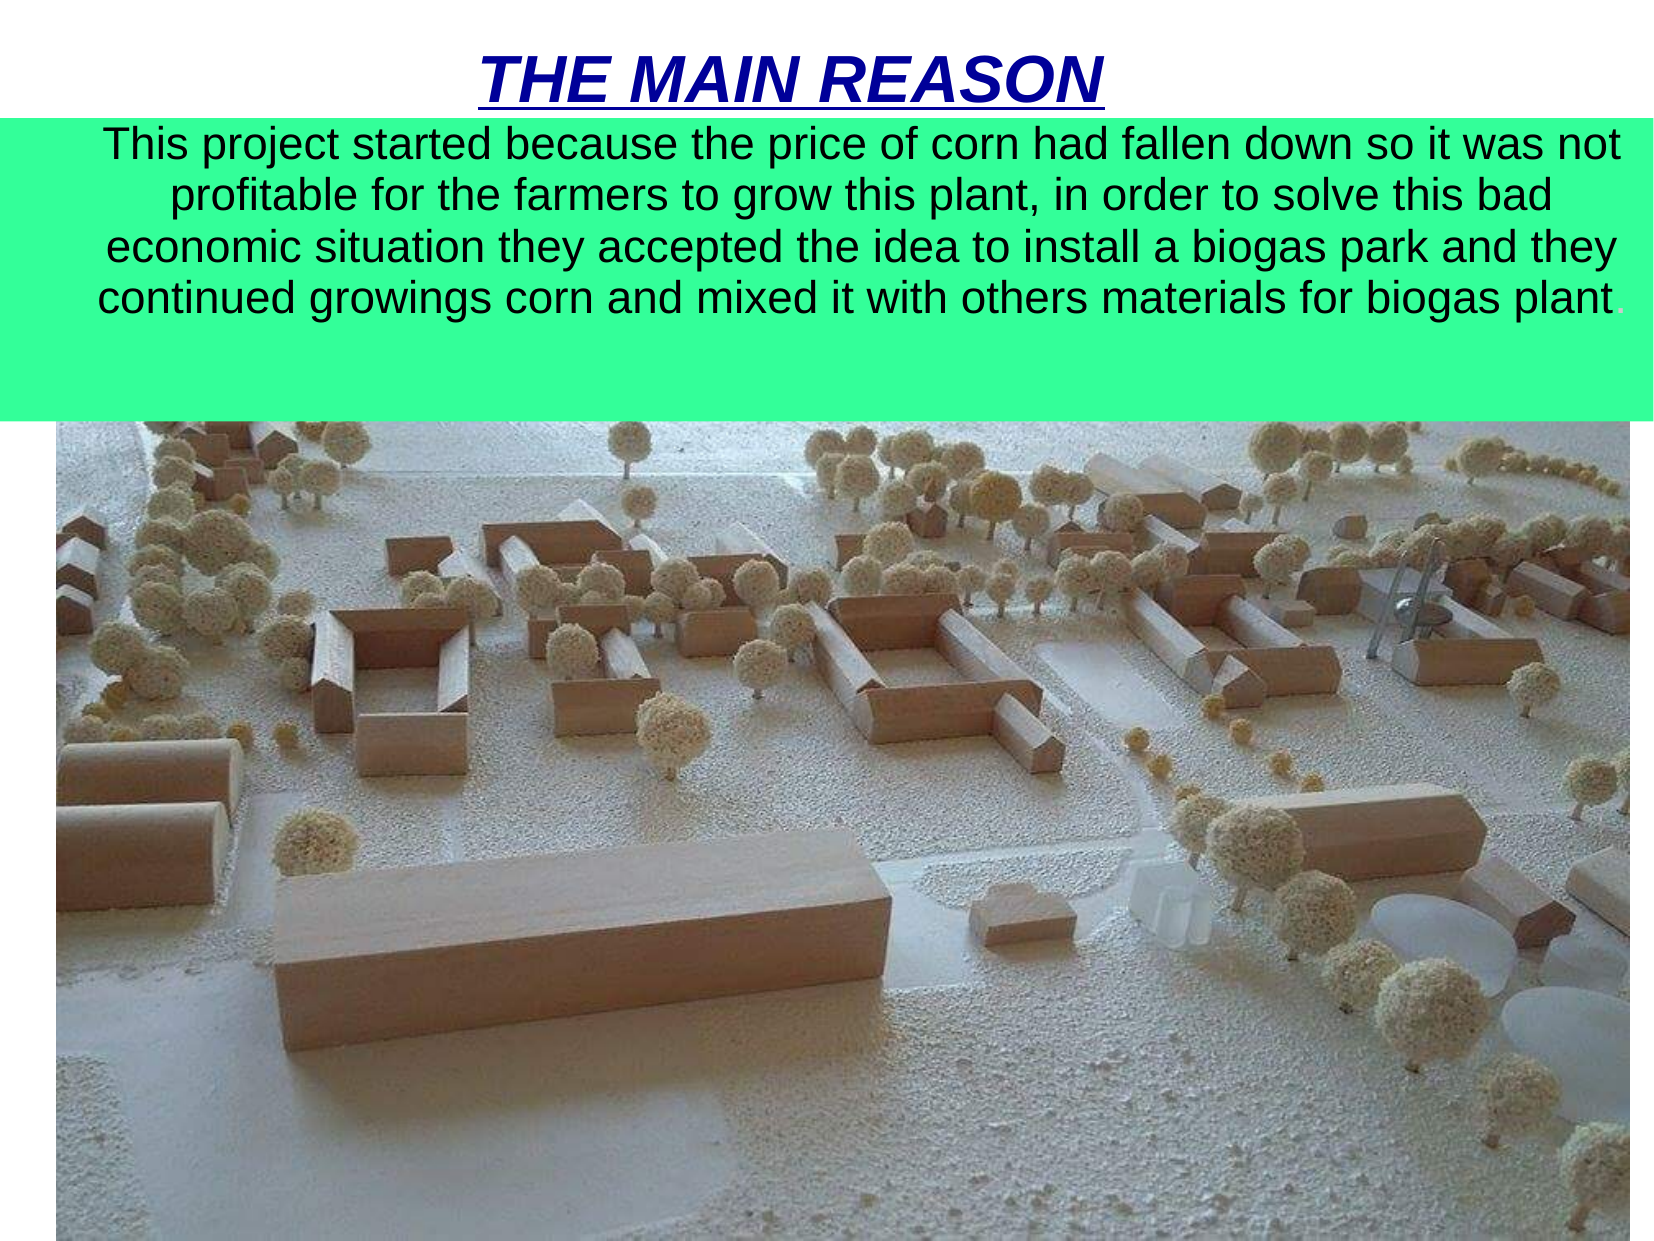

# THE MAIN REASON
This project started because the price of corn had fallen down so it was not profitable for the farmers to grow this plant, in order to solve this bad economic situation they accepted the idea to install a biogas park and they continued growings corn and mixed it with others materials for biogas plant.